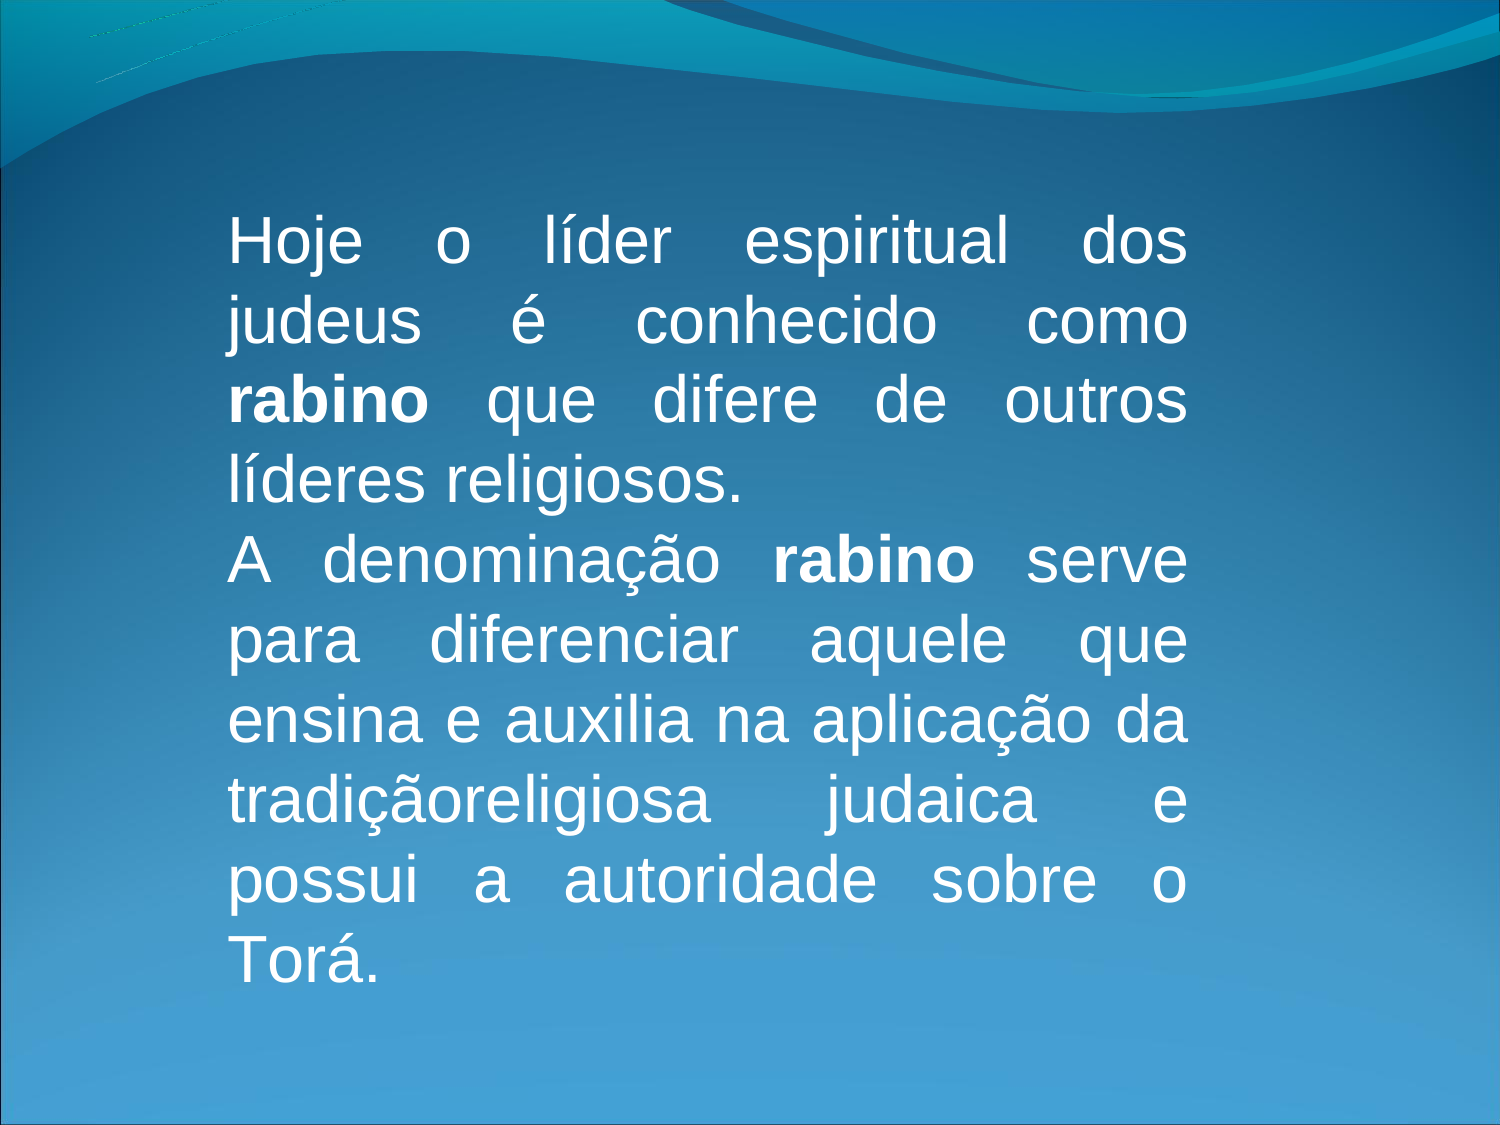

Hoje o líder espiritual dos judeus é conhecido como rabino que difere de outros líderes religiosos.
A denominação rabino serve para diferenciar aquele que ensina e auxilia na aplicação da tradiçãoreligiosa judaica e possui a autoridade sobre o Torá.